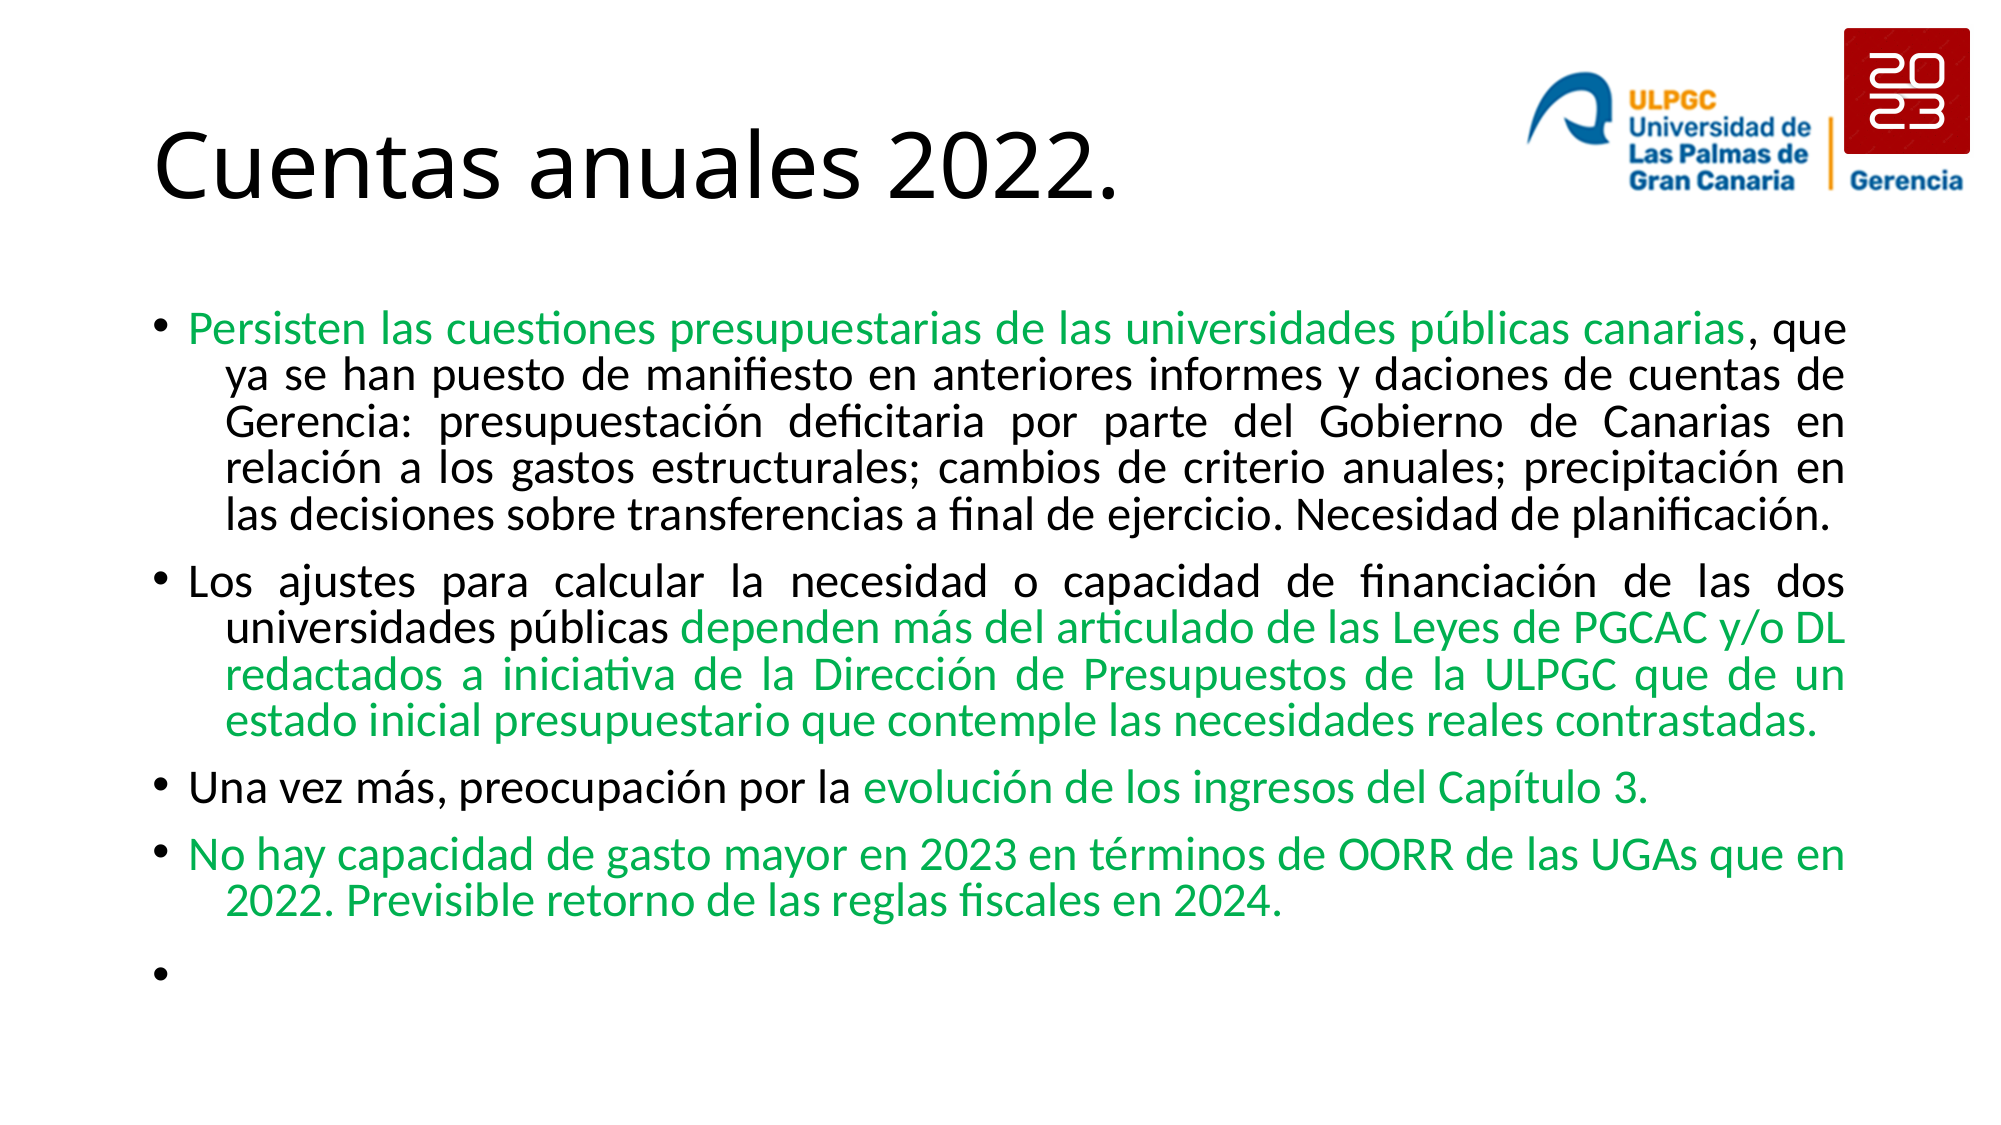

# Cuentas anuales 2022.
Persisten las cuestiones presupuestarias de las universidades públicas canarias, que ya se han puesto de manifiesto en anteriores informes y daciones de cuentas de Gerencia: presupuestación deficitaria por parte del Gobierno de Canarias en relación a los gastos estructurales; cambios de criterio anuales; precipitación en las decisiones sobre transferencias a final de ejercicio. Necesidad de planificación.
Los ajustes para calcular la necesidad o capacidad de financiación de las dos universidades públicas dependen más del articulado de las Leyes de PGCAC y/o DL redactados a iniciativa de la Dirección de Presupuestos de la ULPGC que de un estado inicial presupuestario que contemple las necesidades reales contrastadas.
Una vez más, preocupación por la evolución de los ingresos del Capítulo 3.
No hay capacidad de gasto mayor en 2023 en términos de OORR de las UGAs que en 2022. Previsible retorno de las reglas fiscales en 2024.